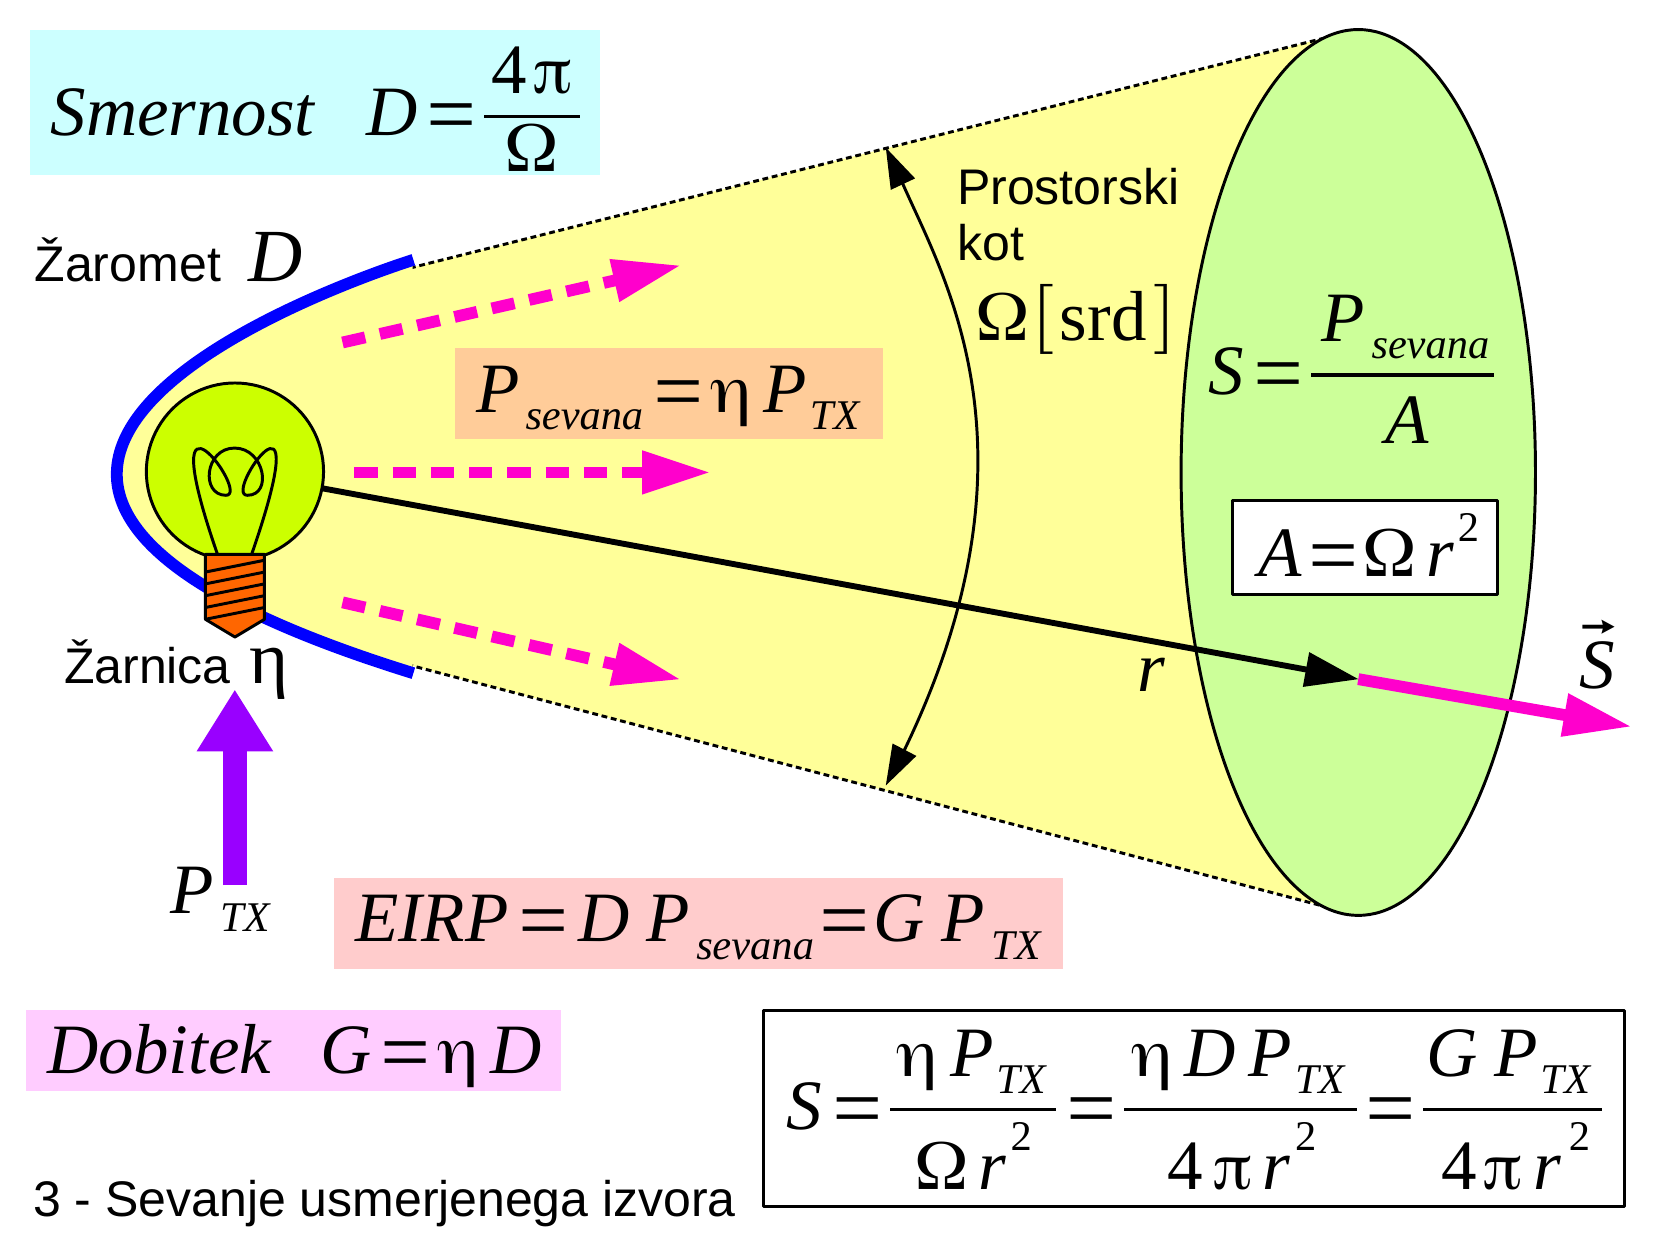

Prostorski
kot
Žaromet D
Žarnica η
3 - Sevanje usmerjenega izvora